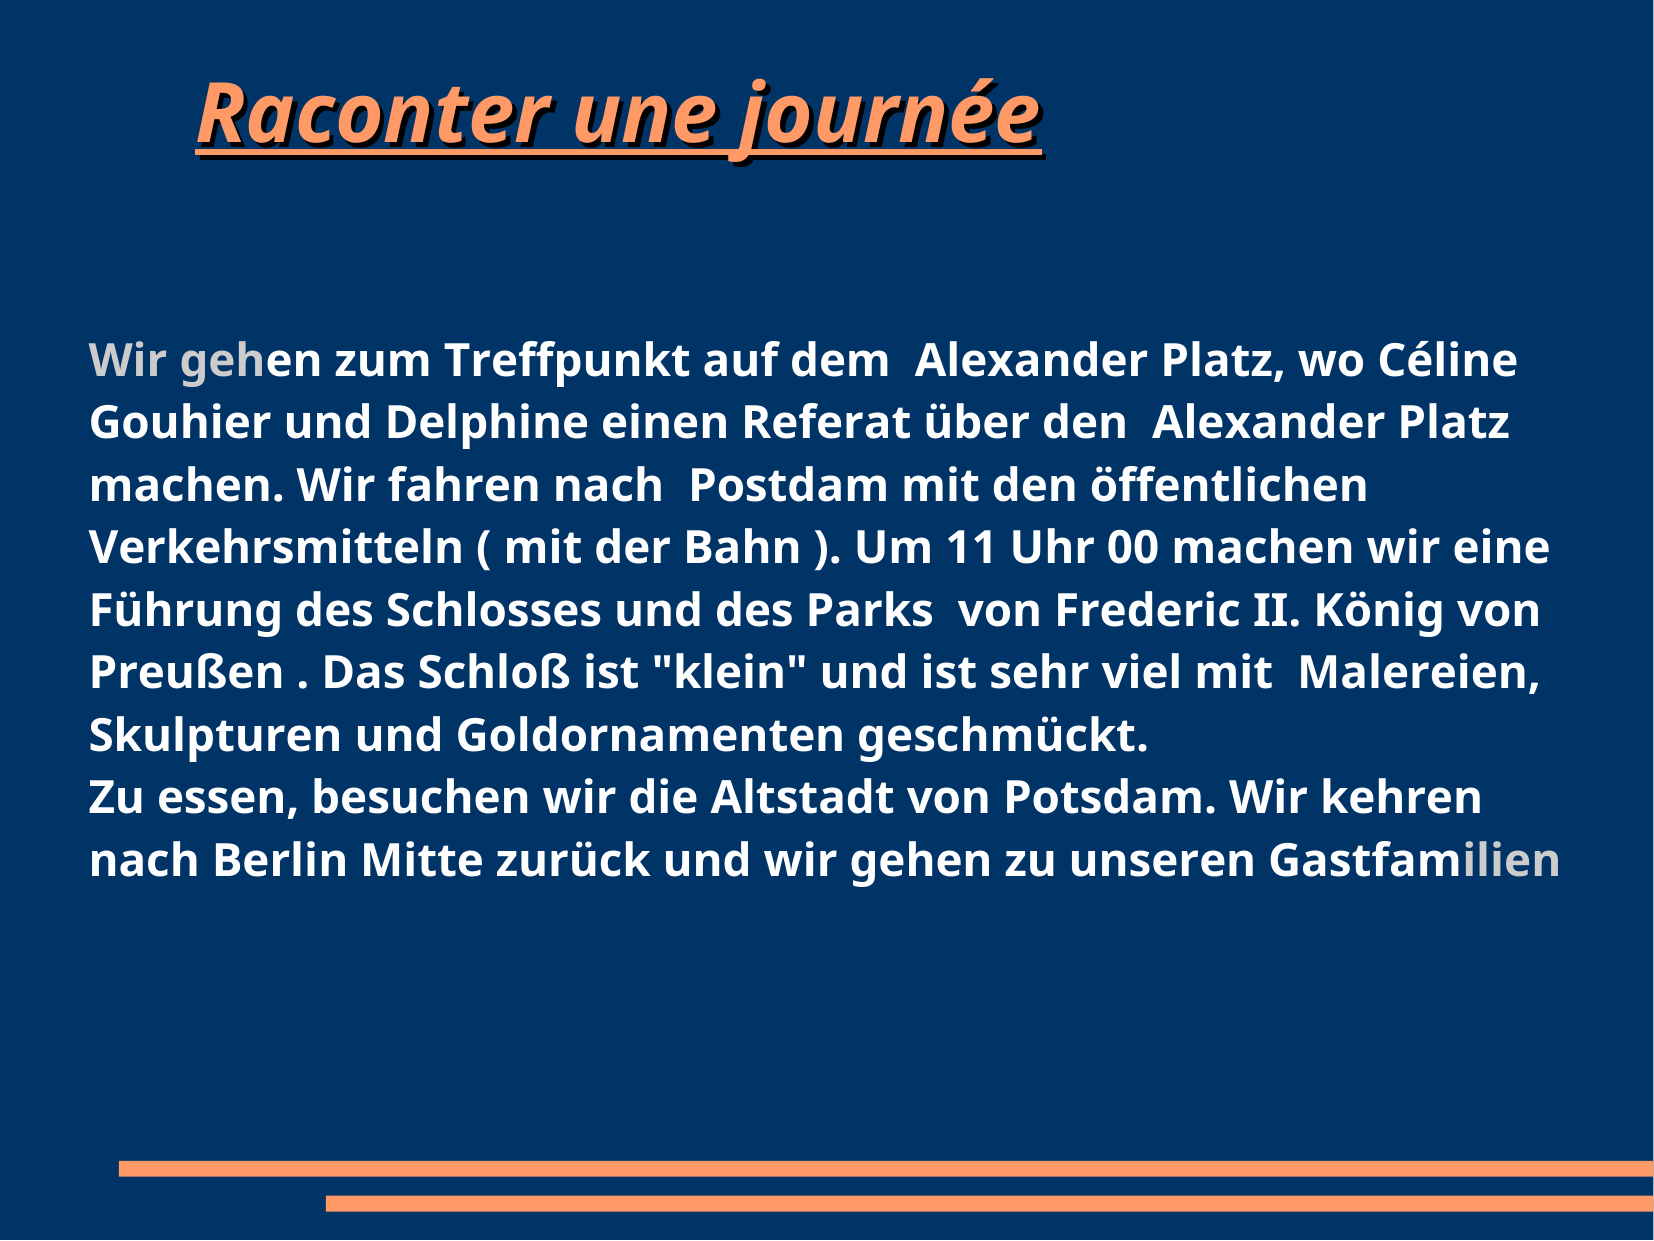

# Raconter une journée
Wir gehen zum Treffpunkt auf dem Alexander Platz, wo Céline Gouhier und Delphine einen Referat über den Alexander Platz machen. Wir fahren nach Postdam mit den öffentlichen Verkehrsmitteln ( mit der Bahn ). Um 11 Uhr 00 machen wir eine Führung des Schlosses und des Parks von Frederic II. König von Preußen . Das Schloß ist "klein" und ist sehr viel mit Malereien, Skulpturen und Goldornamenten geschmückt.
Zu essen, besuchen wir die Altstadt von Potsdam. Wir kehren nach Berlin Mitte zurück und wir gehen zu unseren Gastfamilien